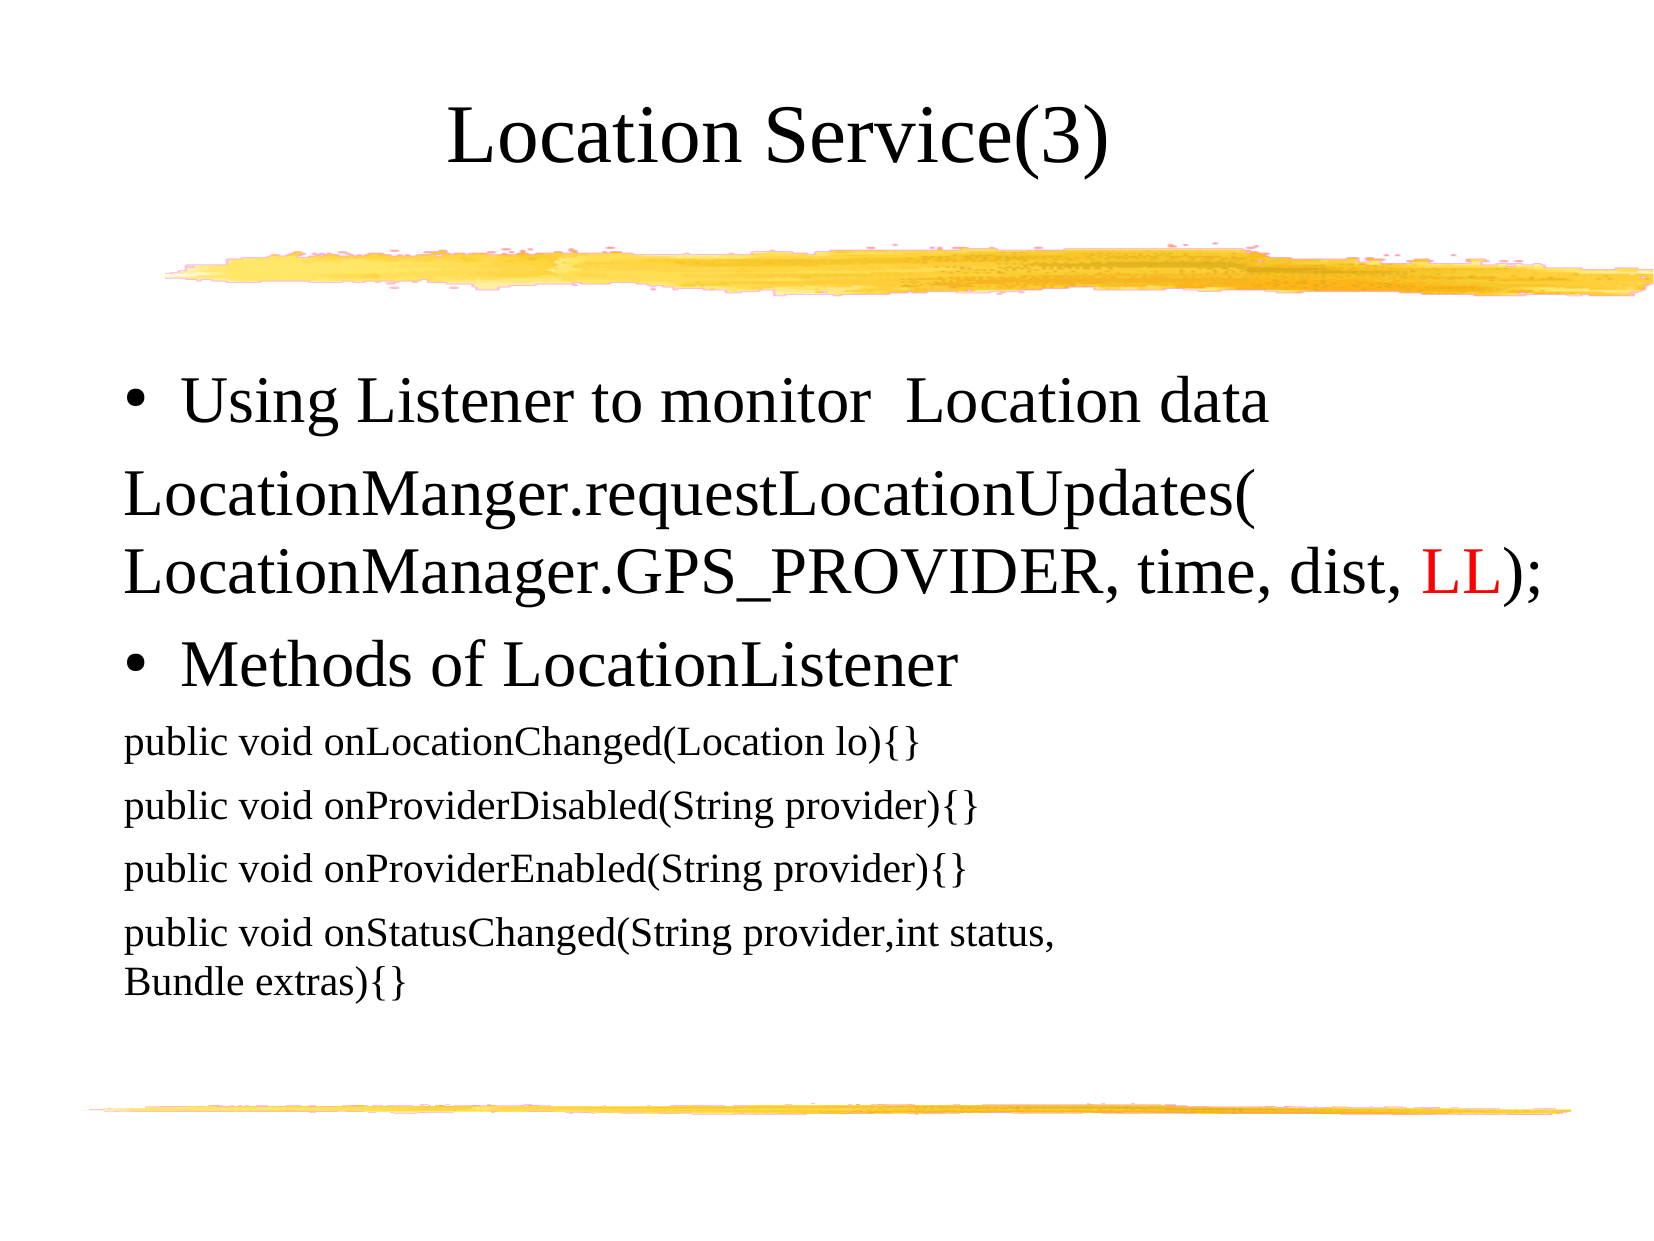

# Location Service(3)
Using Listener to monitor Location data
LocationManger.requestLocationUpdates(
LocationManager.GPS_PROVIDER, time, dist, LL);
Methods of LocationListener
public void onLocationChanged(Location lo){}
public void onProviderDisabled(String provider){}
public void onProviderEnabled(String provider){}
public void onStatusChanged(String provider,int status,
Bundle extras){}